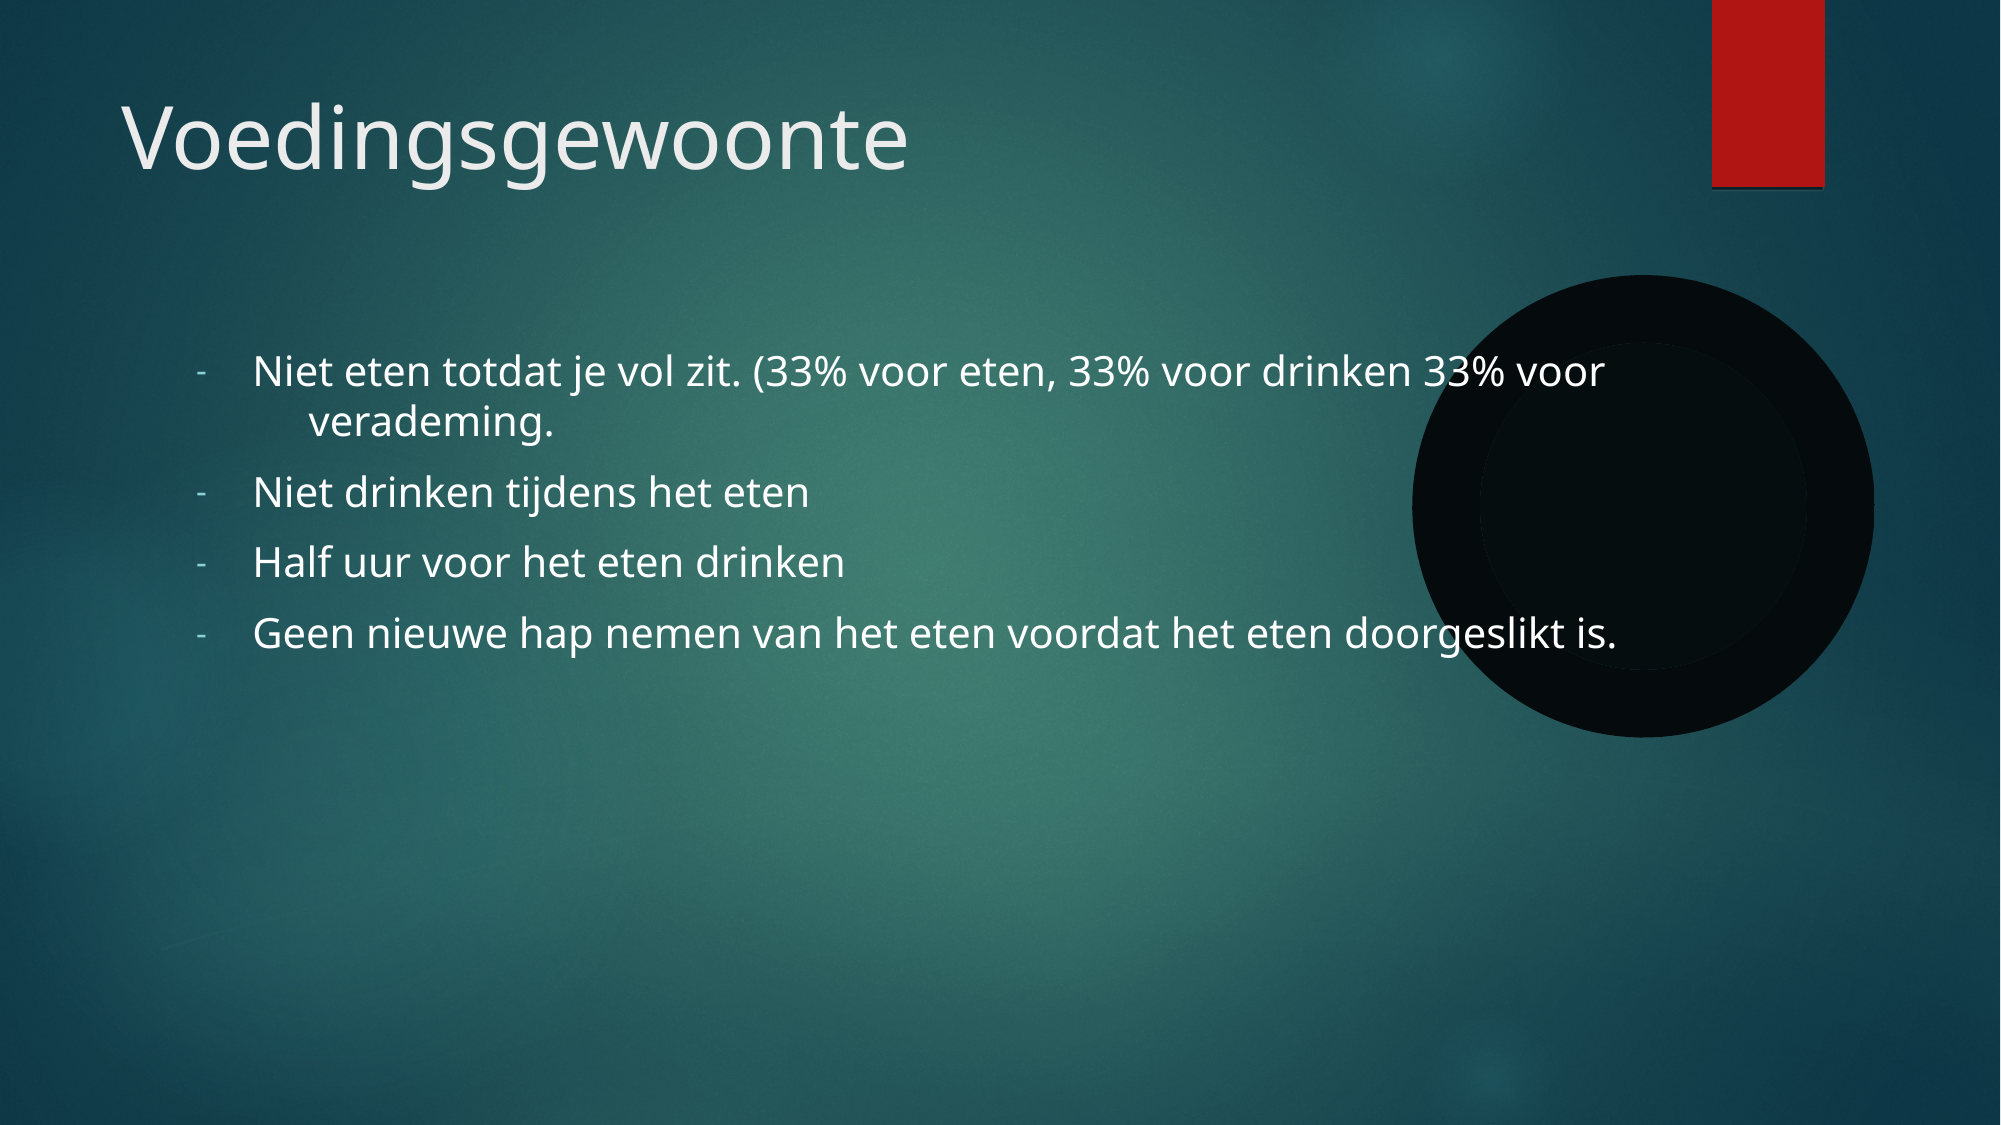

# Voedingsgewoonte
Niet eten totdat je vol zit. (33% voor eten, 33% voor drinken 33% voor verademing.
Niet drinken tijdens het eten
Half uur voor het eten drinken
Geen nieuwe hap nemen van het eten voordat het eten doorgeslikt is.